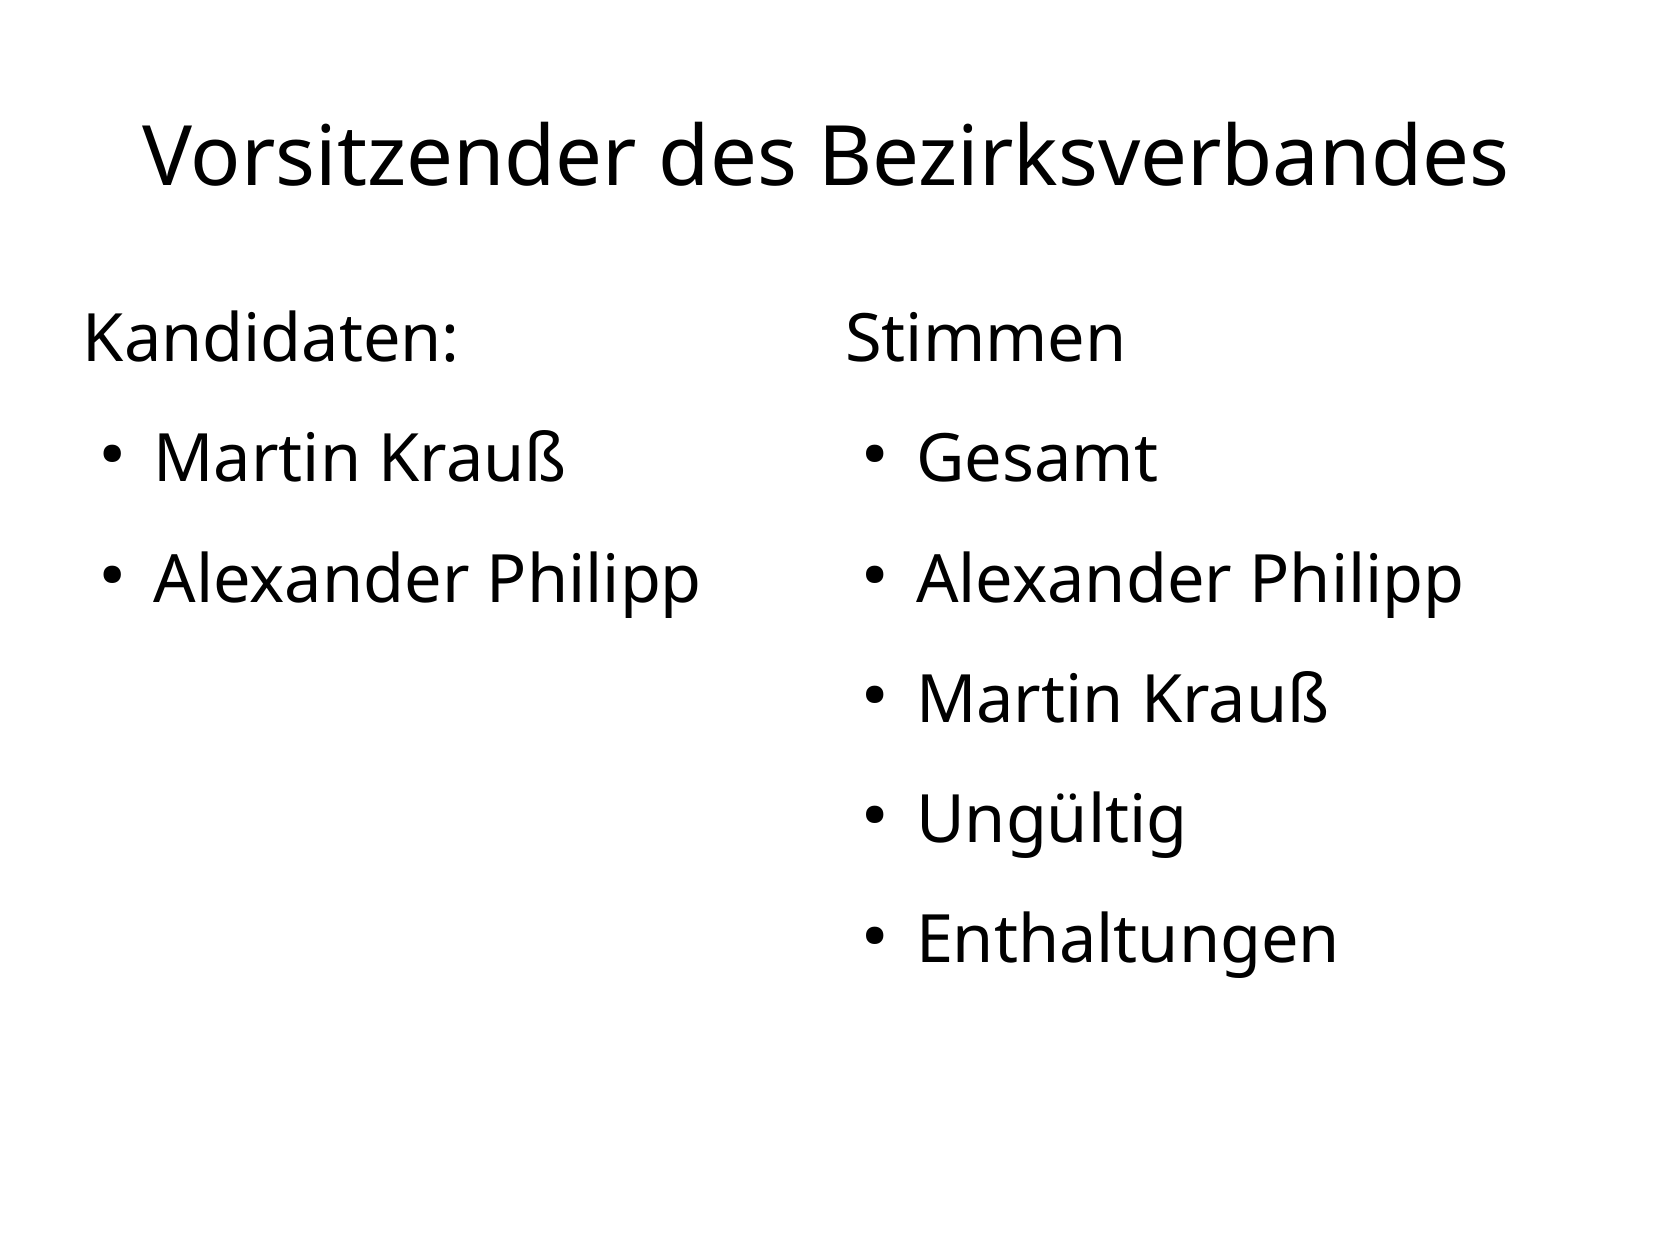

# Vorsitzender des Bezirksverbandes
Kandidaten:
Martin Krauß
Alexander Philipp
Stimmen
Gesamt
Alexander Philipp
Martin Krauß
Ungültig
Enthaltungen